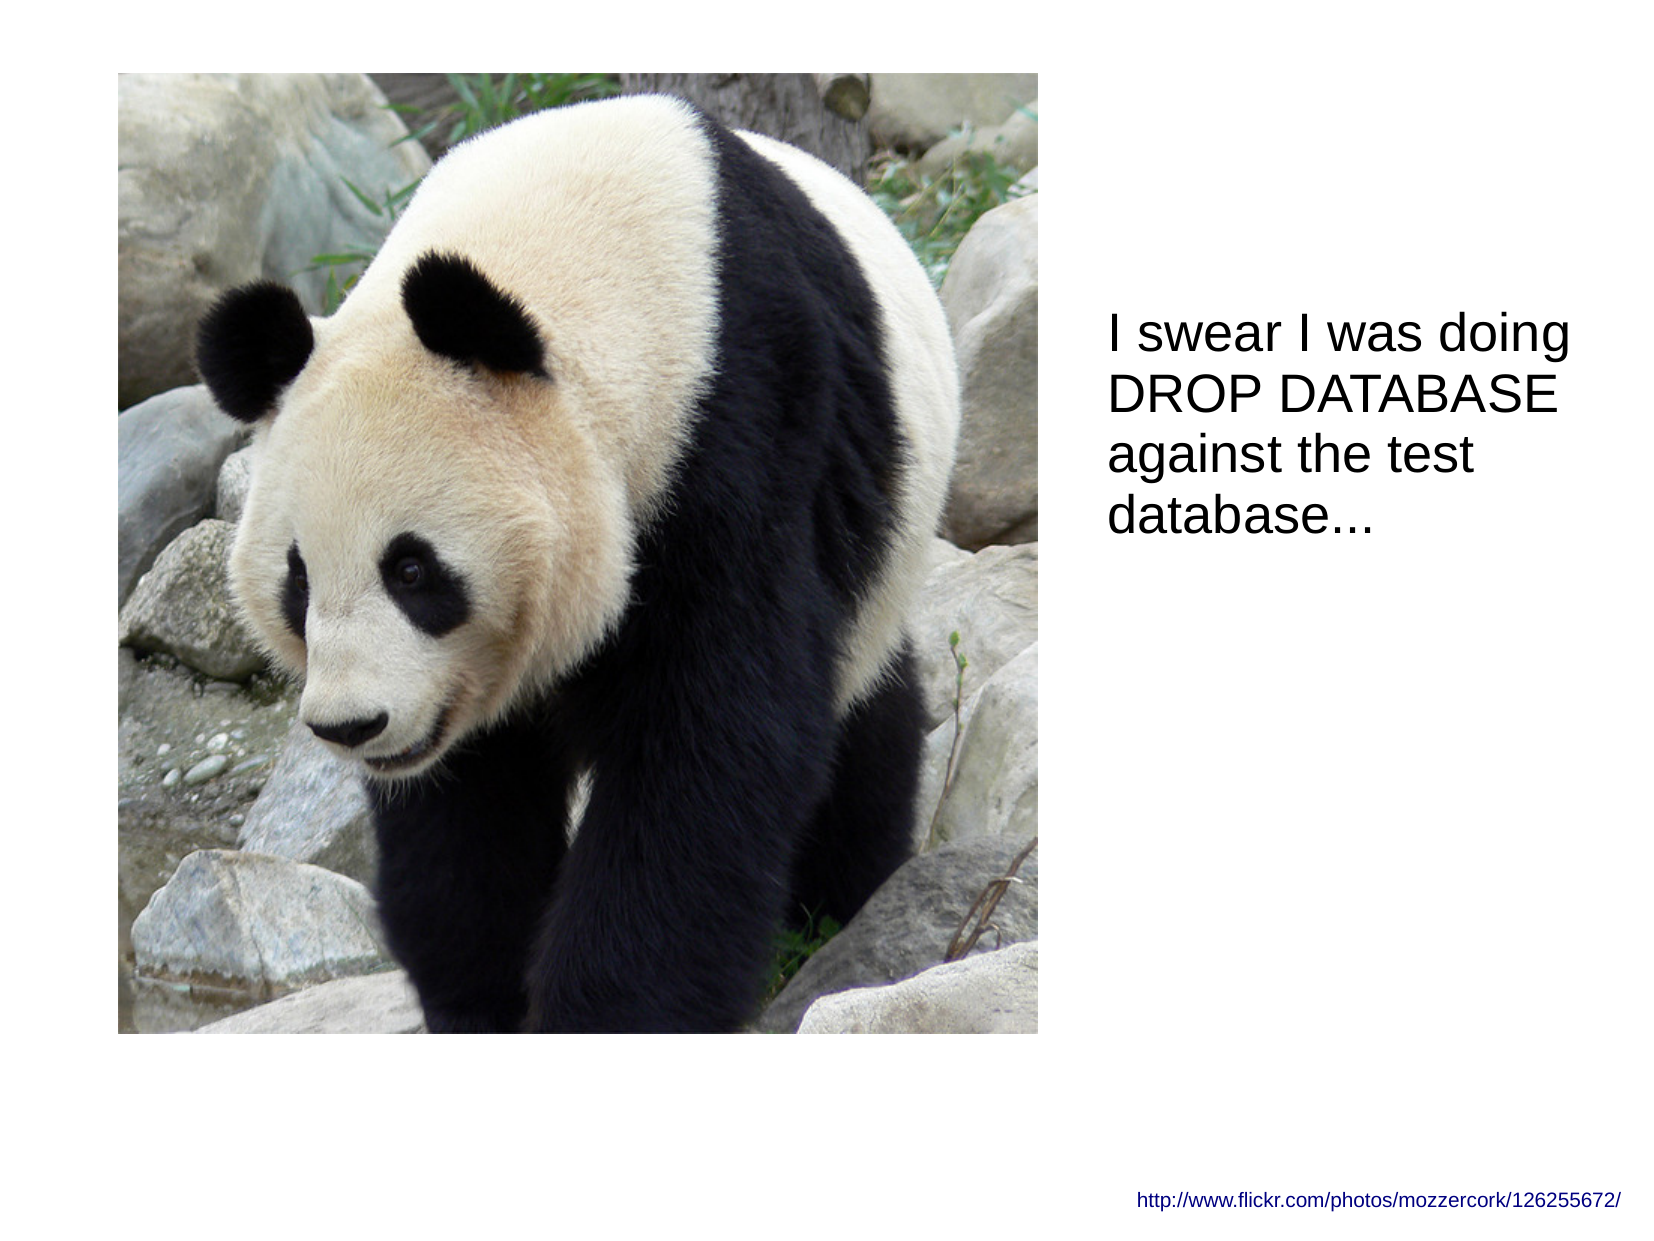

I swear I was doing
DROP DATABASE against the test database...
http://www.flickr.com/photos/mozzercork/126255672/